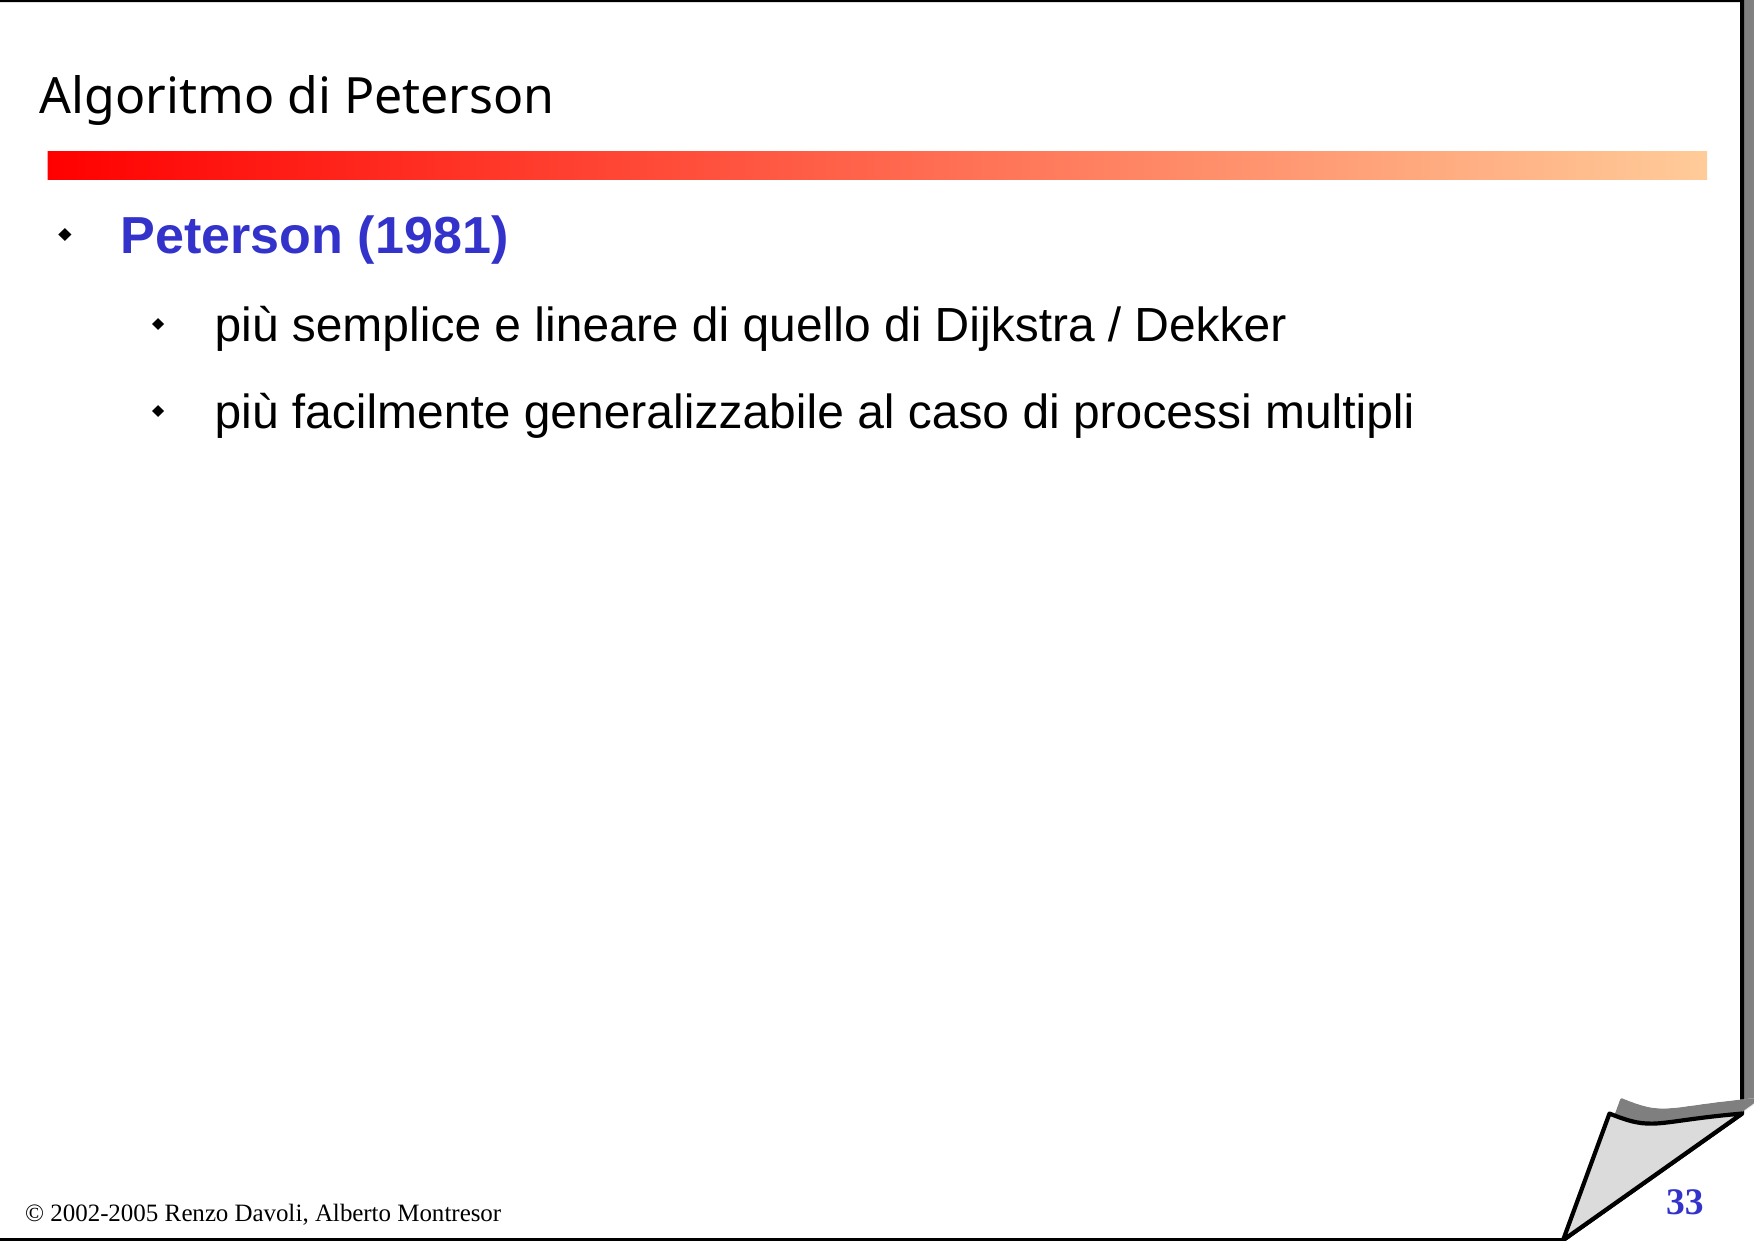

# Algoritmo di Peterson
Peterson (1981)
più semplice e lineare di quello di Dijkstra / Dekker
più facilmente generalizzabile al caso di processi multipli